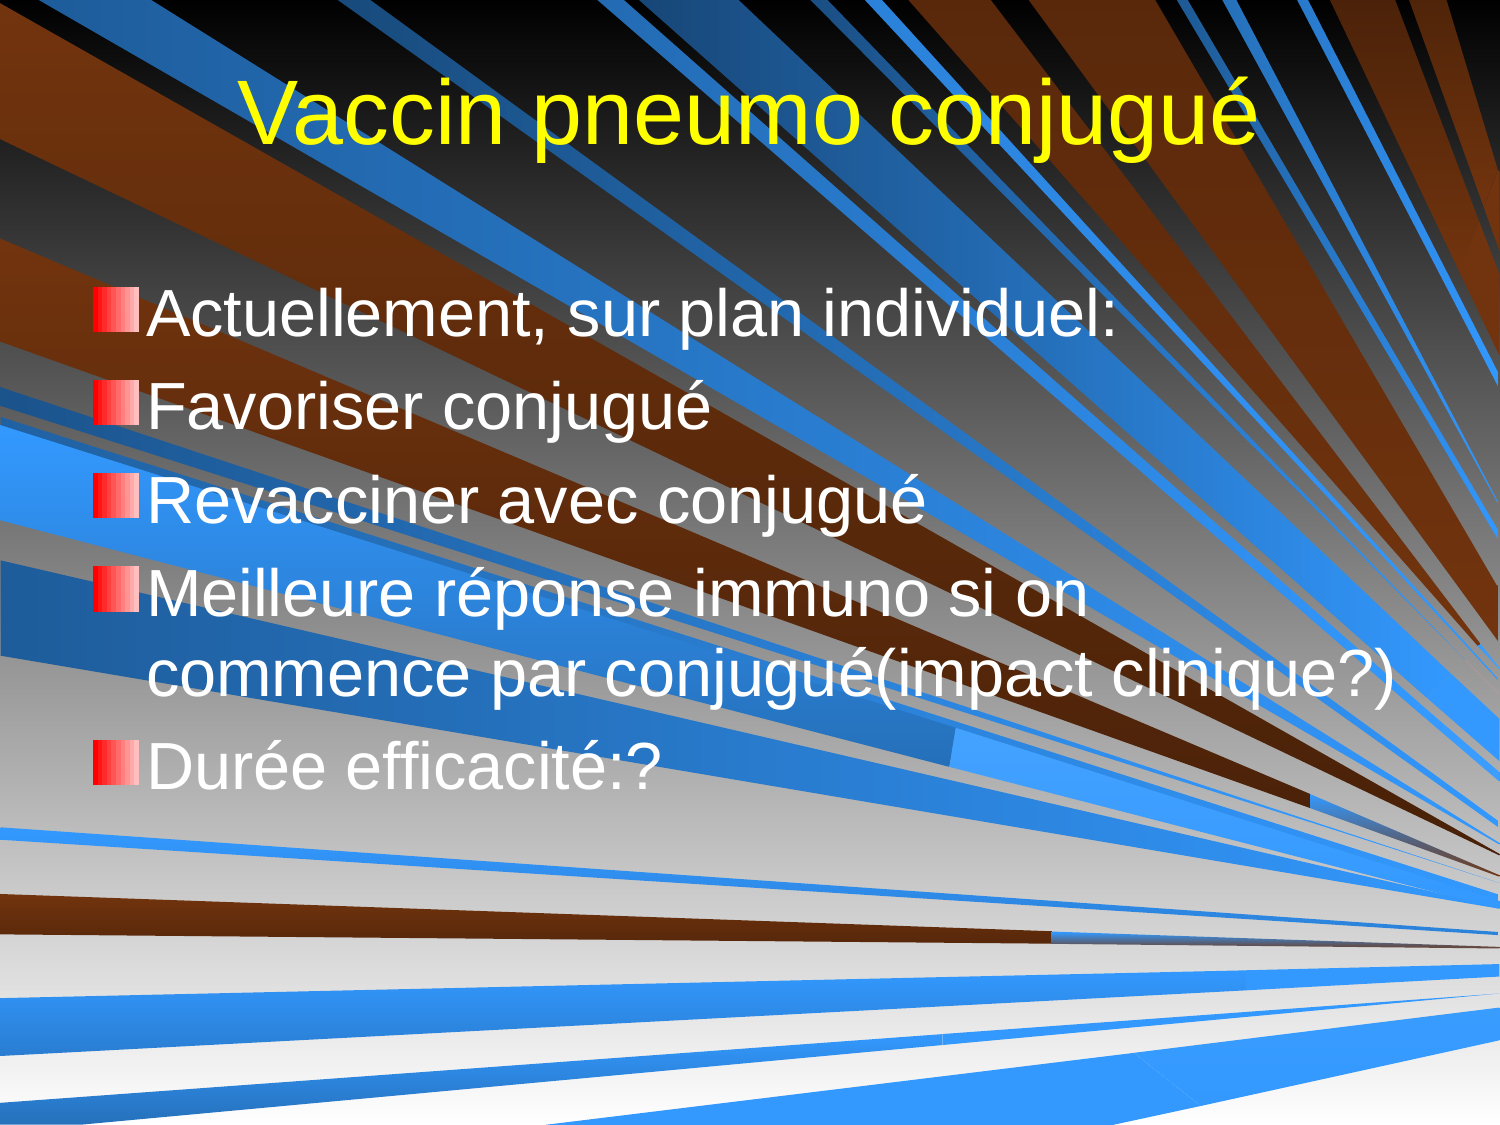

# Vaccin pneumo conjugué
Actuellement, sur plan individuel:
Favoriser conjugué
Revacciner avec conjugué
Meilleure réponse immuno si on commence par conjugué(impact clinique?)
Durée efficacité:?